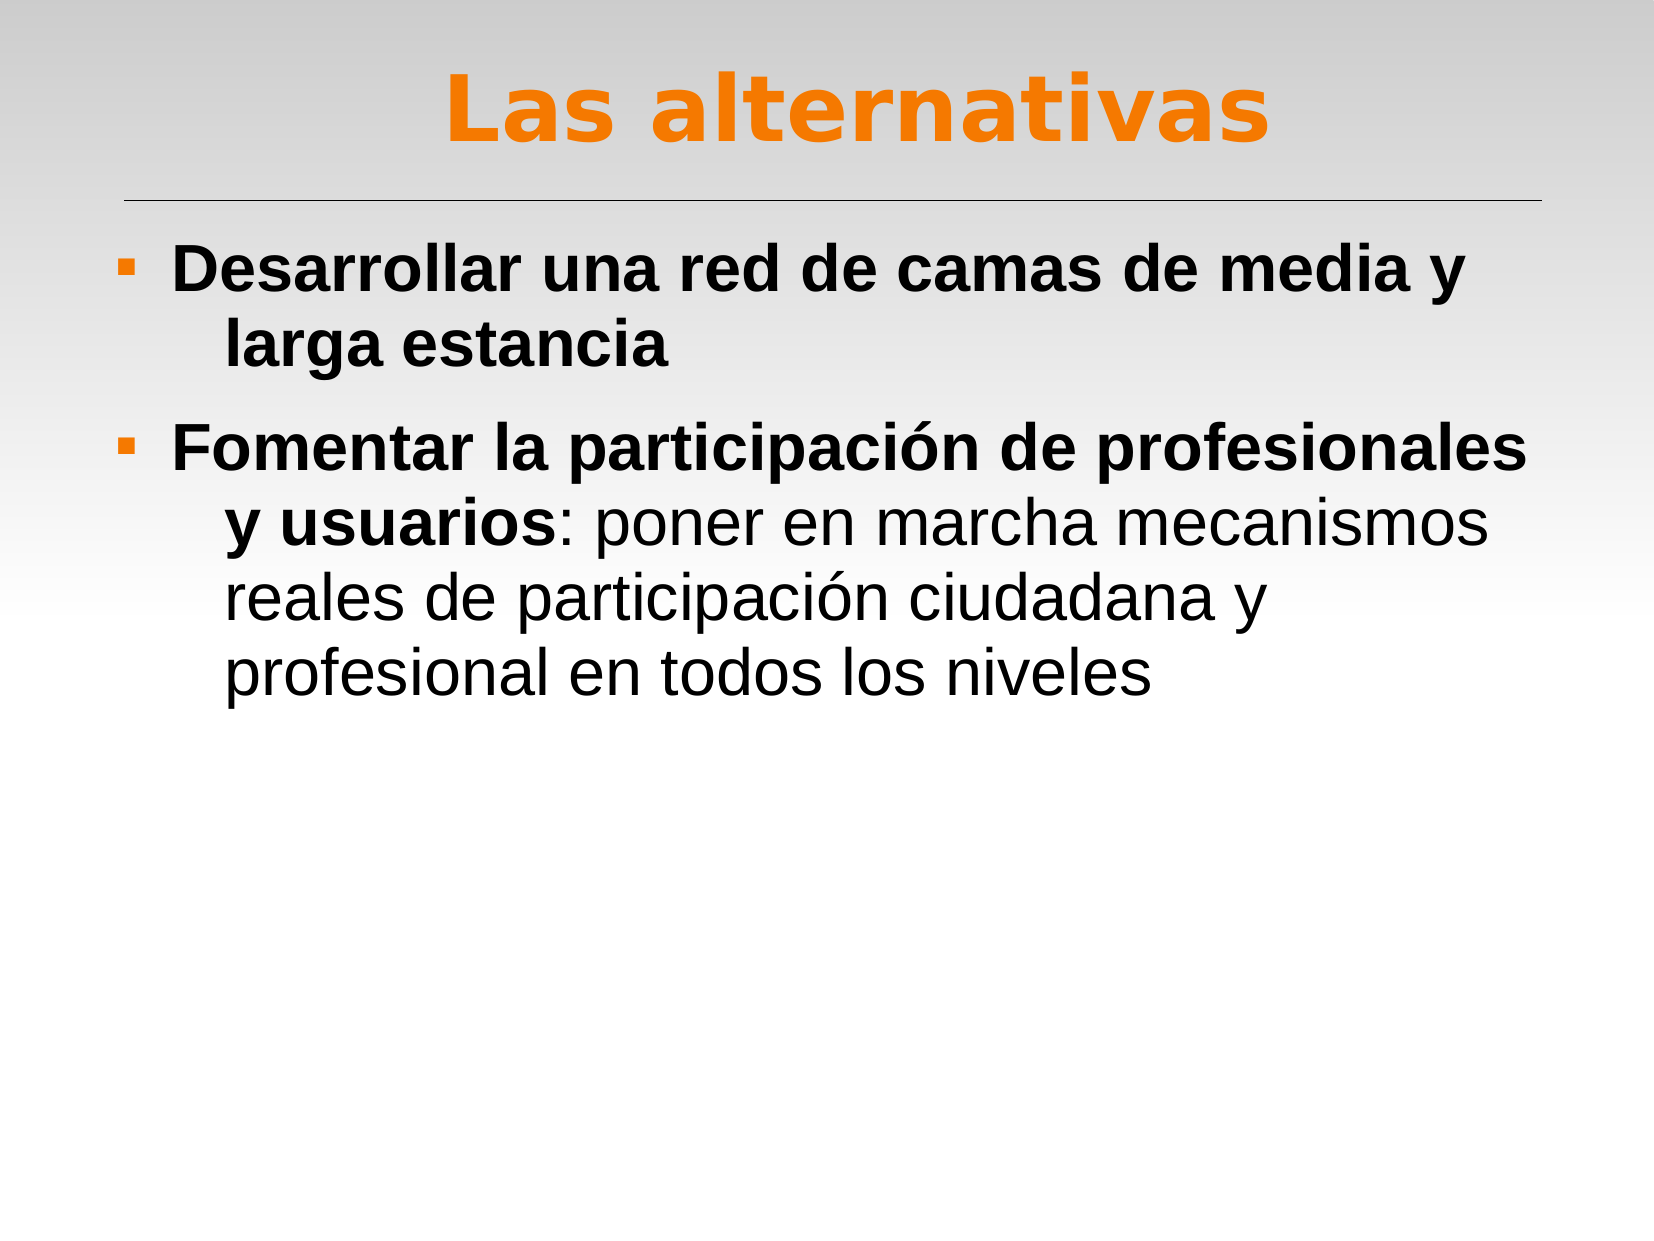

#
Las alternativas
Desarrollar una red de camas de media y larga estancia
Fomentar la participación de profesionales y usuarios: poner en marcha mecanismos reales de participación ciudadana y profesional en todos los niveles